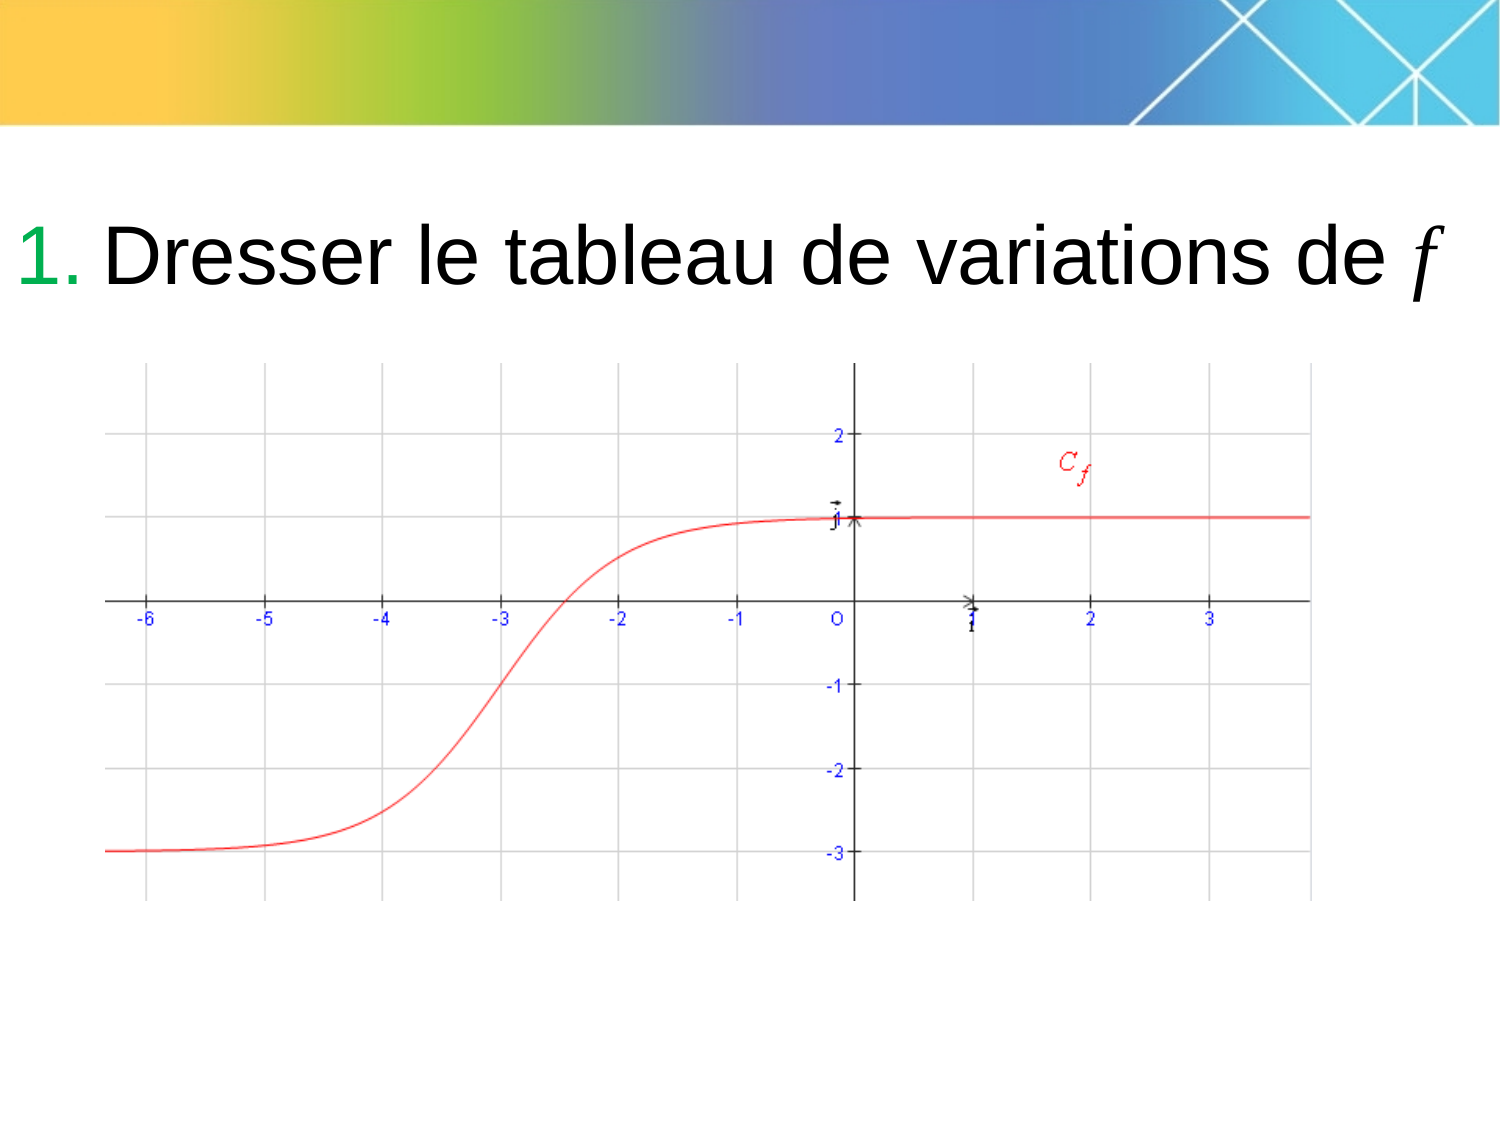

Dresser le tableau de variations de f